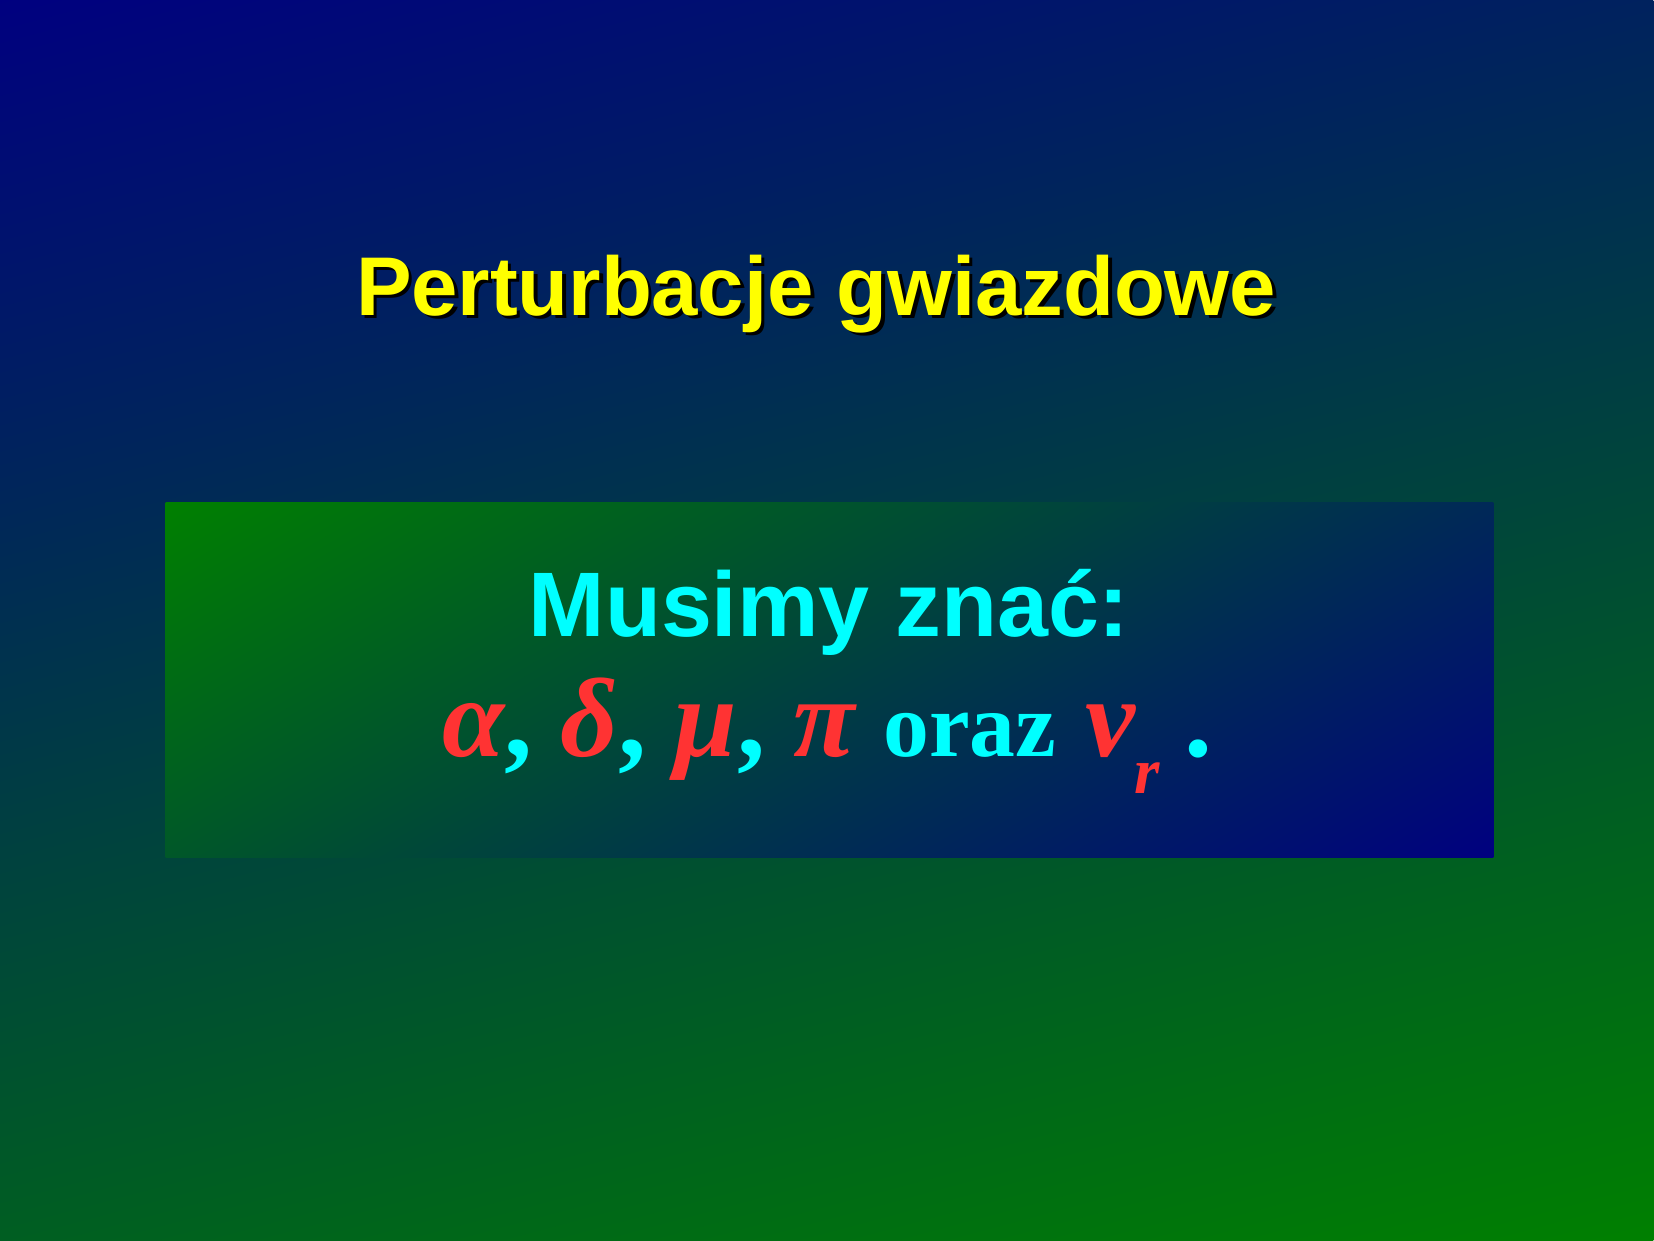

Perturbacje gwiazdowe
# Musimy znać: α, δ, μ, π oraz vr .